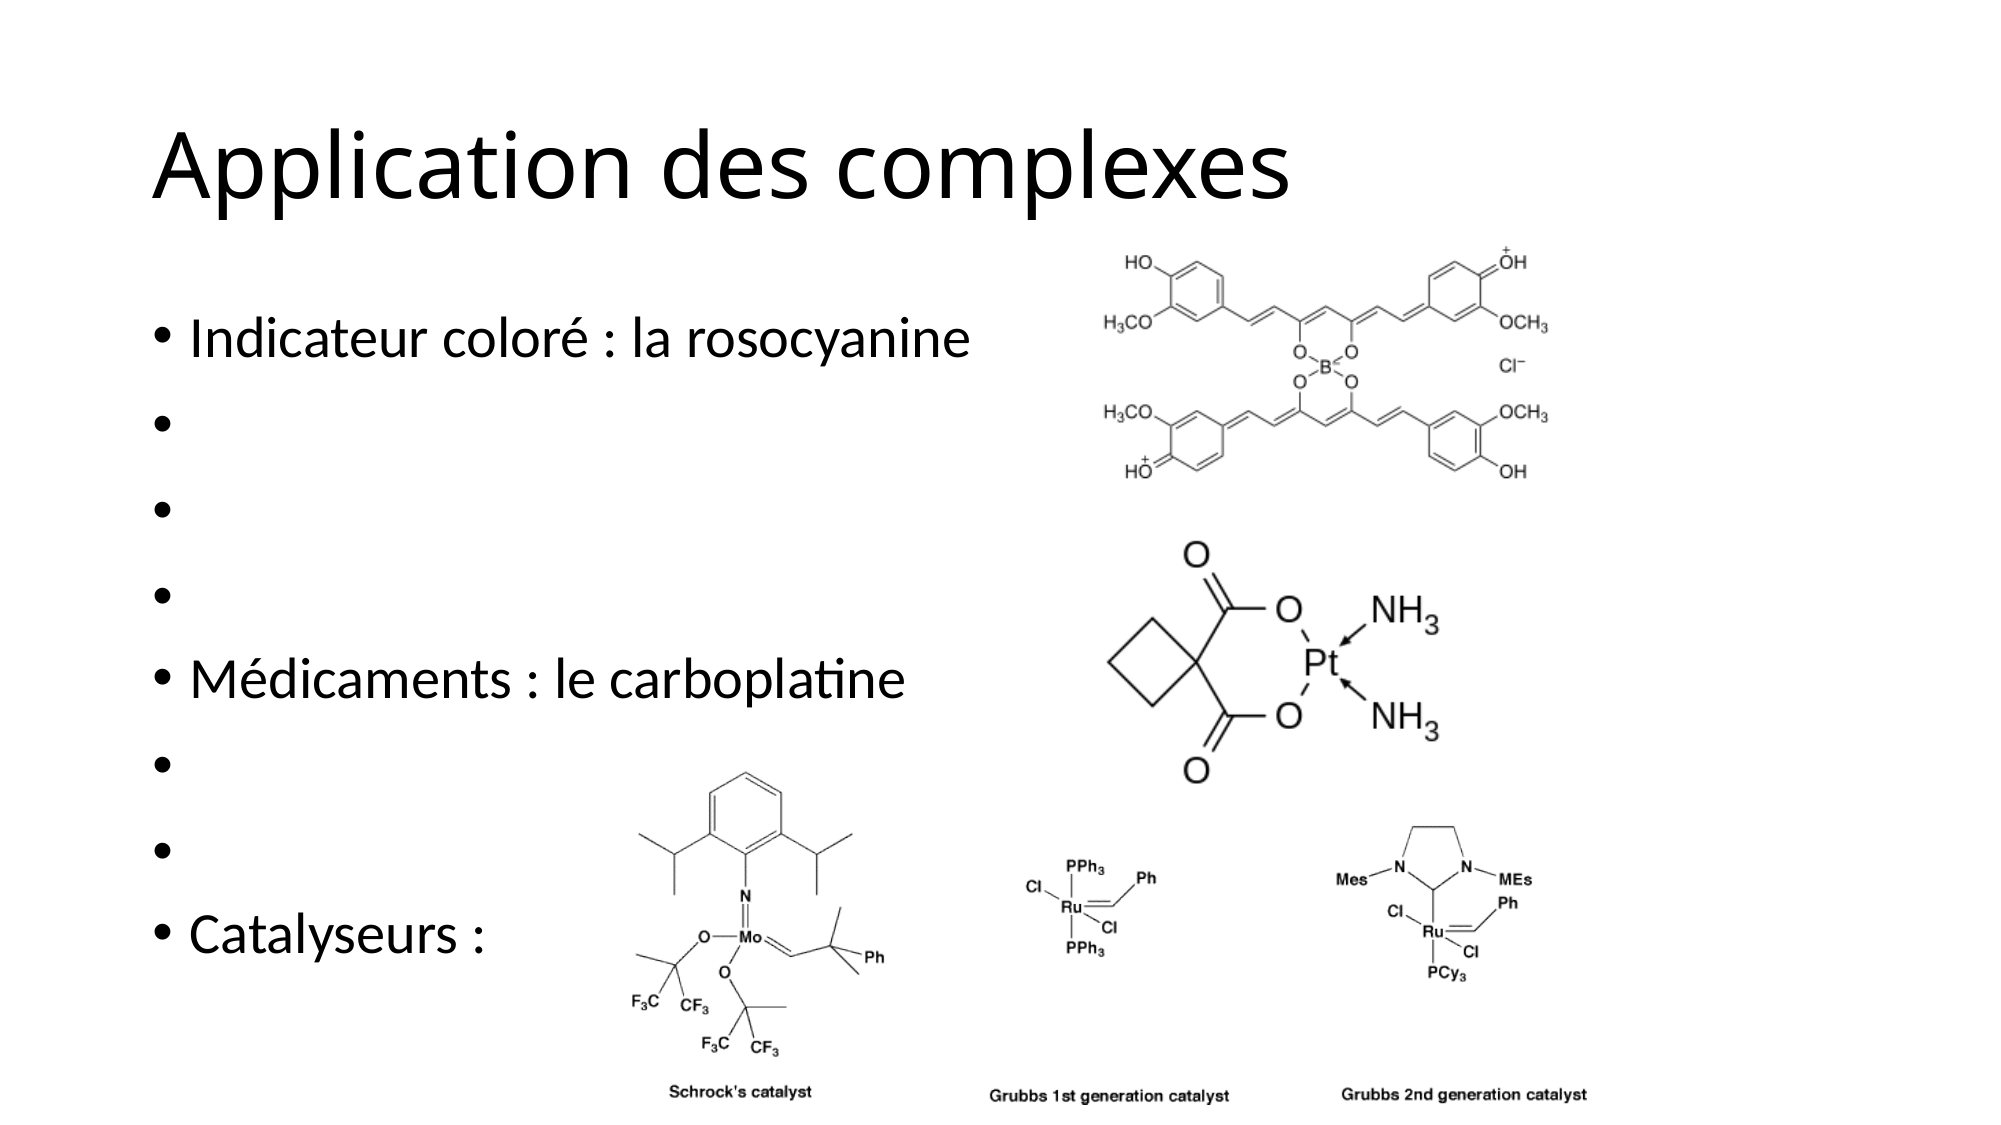

# Application des complexes
Indicateur coloré : la rosocyanine
Médicaments : le carboplatine
Catalyseurs :